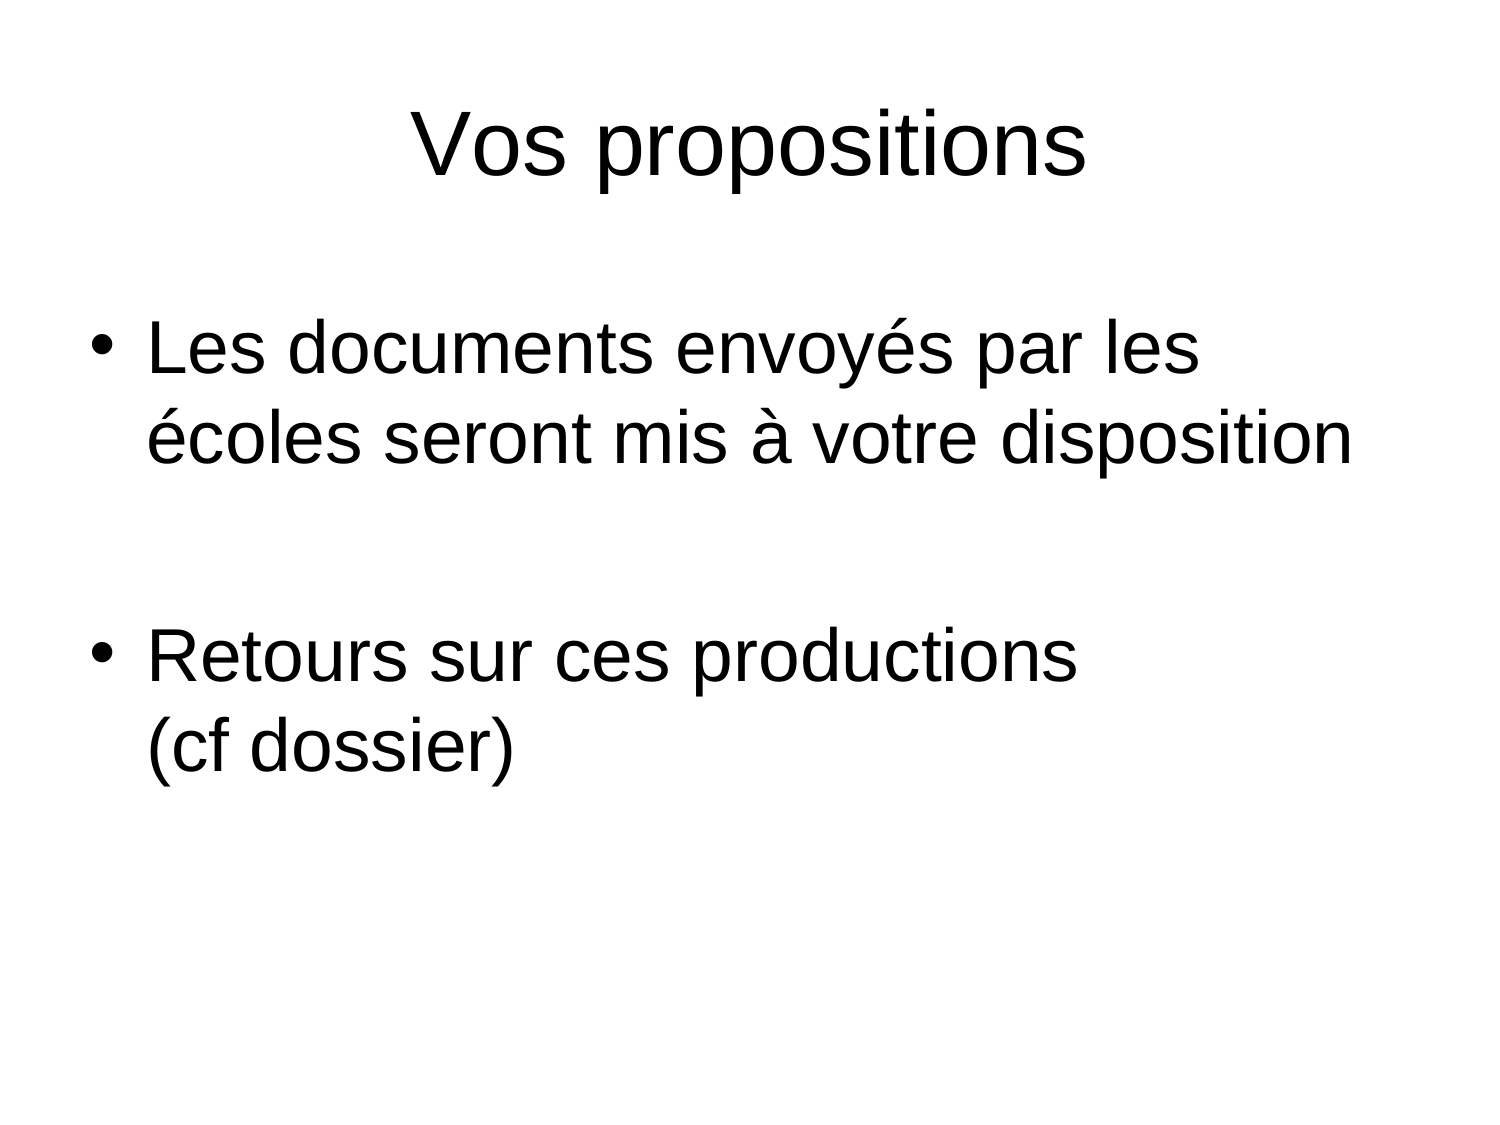

# Vos propositions
Les documents envoyés par les écoles seront mis à votre disposition
Retours sur ces productions (cf dossier)